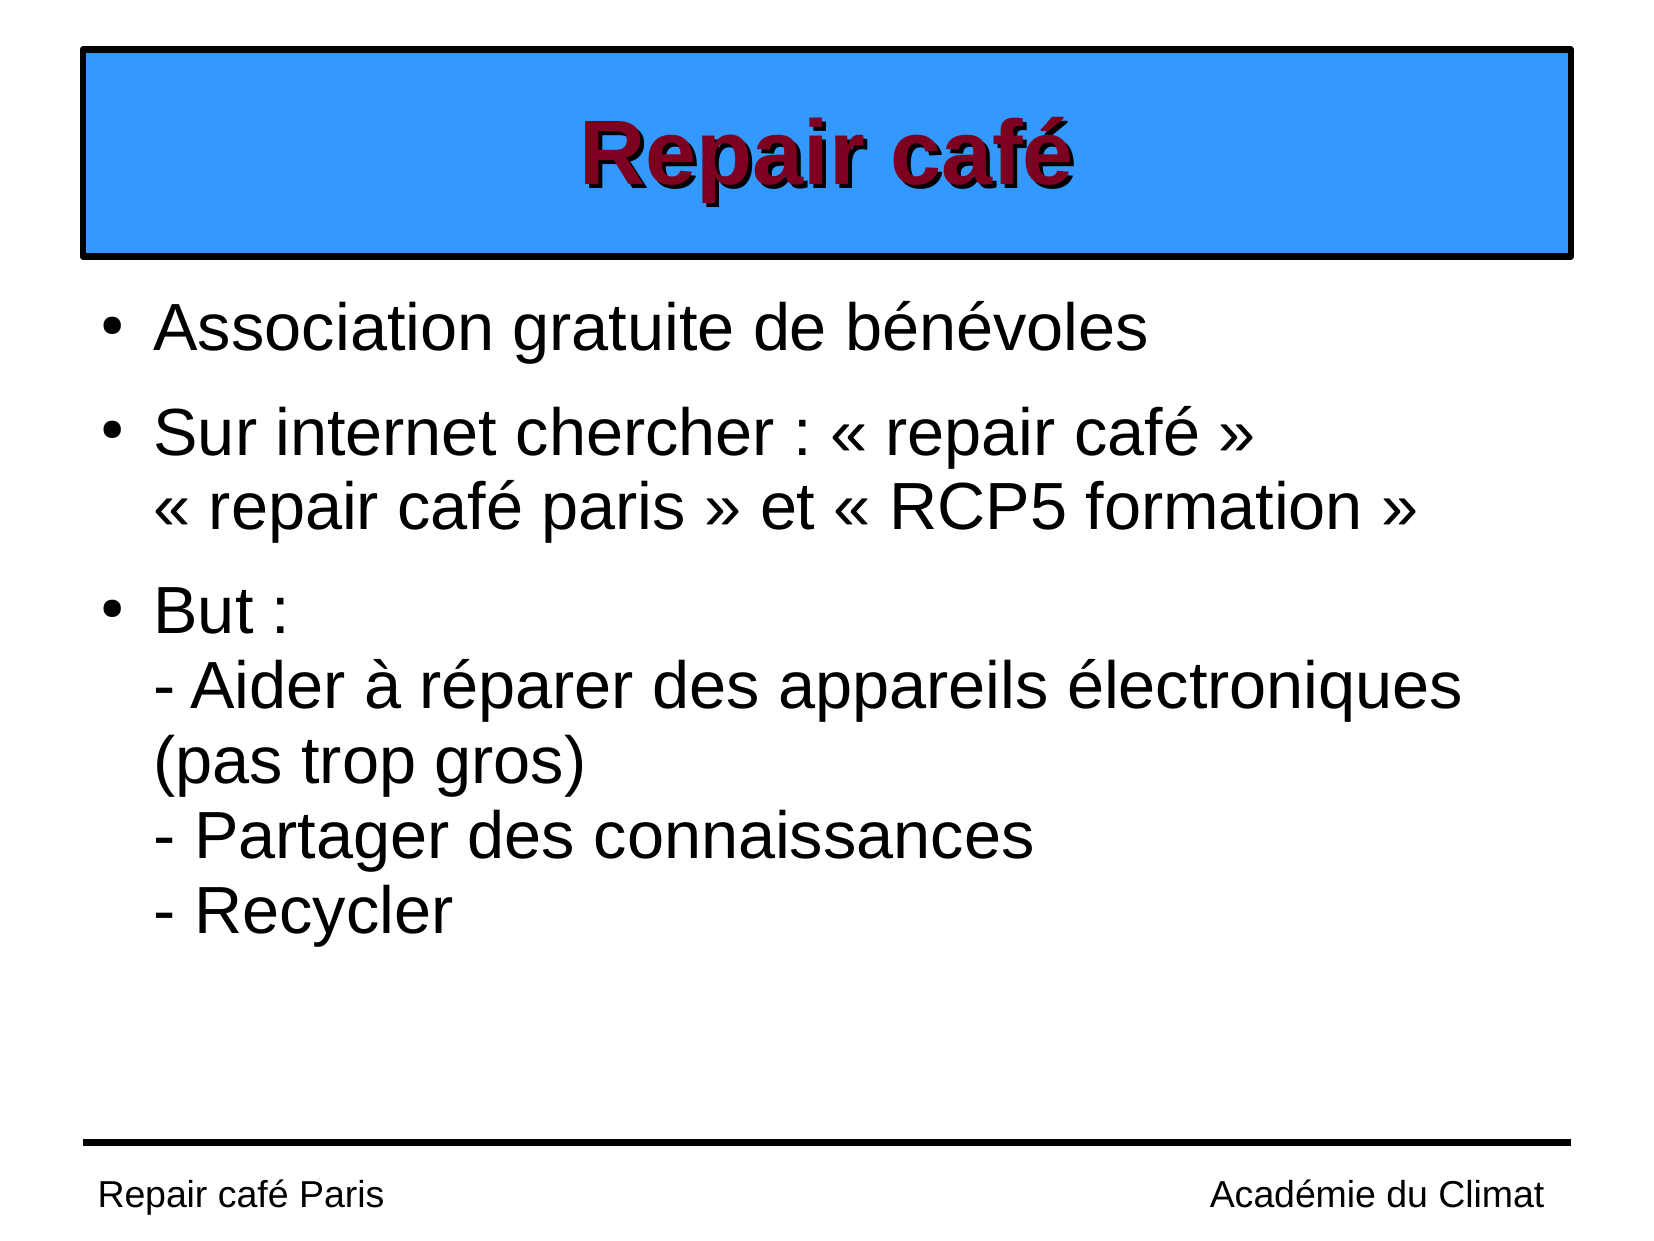

# Repair café
Association gratuite de bénévoles
Sur internet chercher : « repair café »
« repair café paris » et « RCP5 formation »
But :
- Aider à réparer des appareils électroniques (pas trop gros)
- Partager des connaissances
- Recycler
Repair café Paris	Académie du Climat